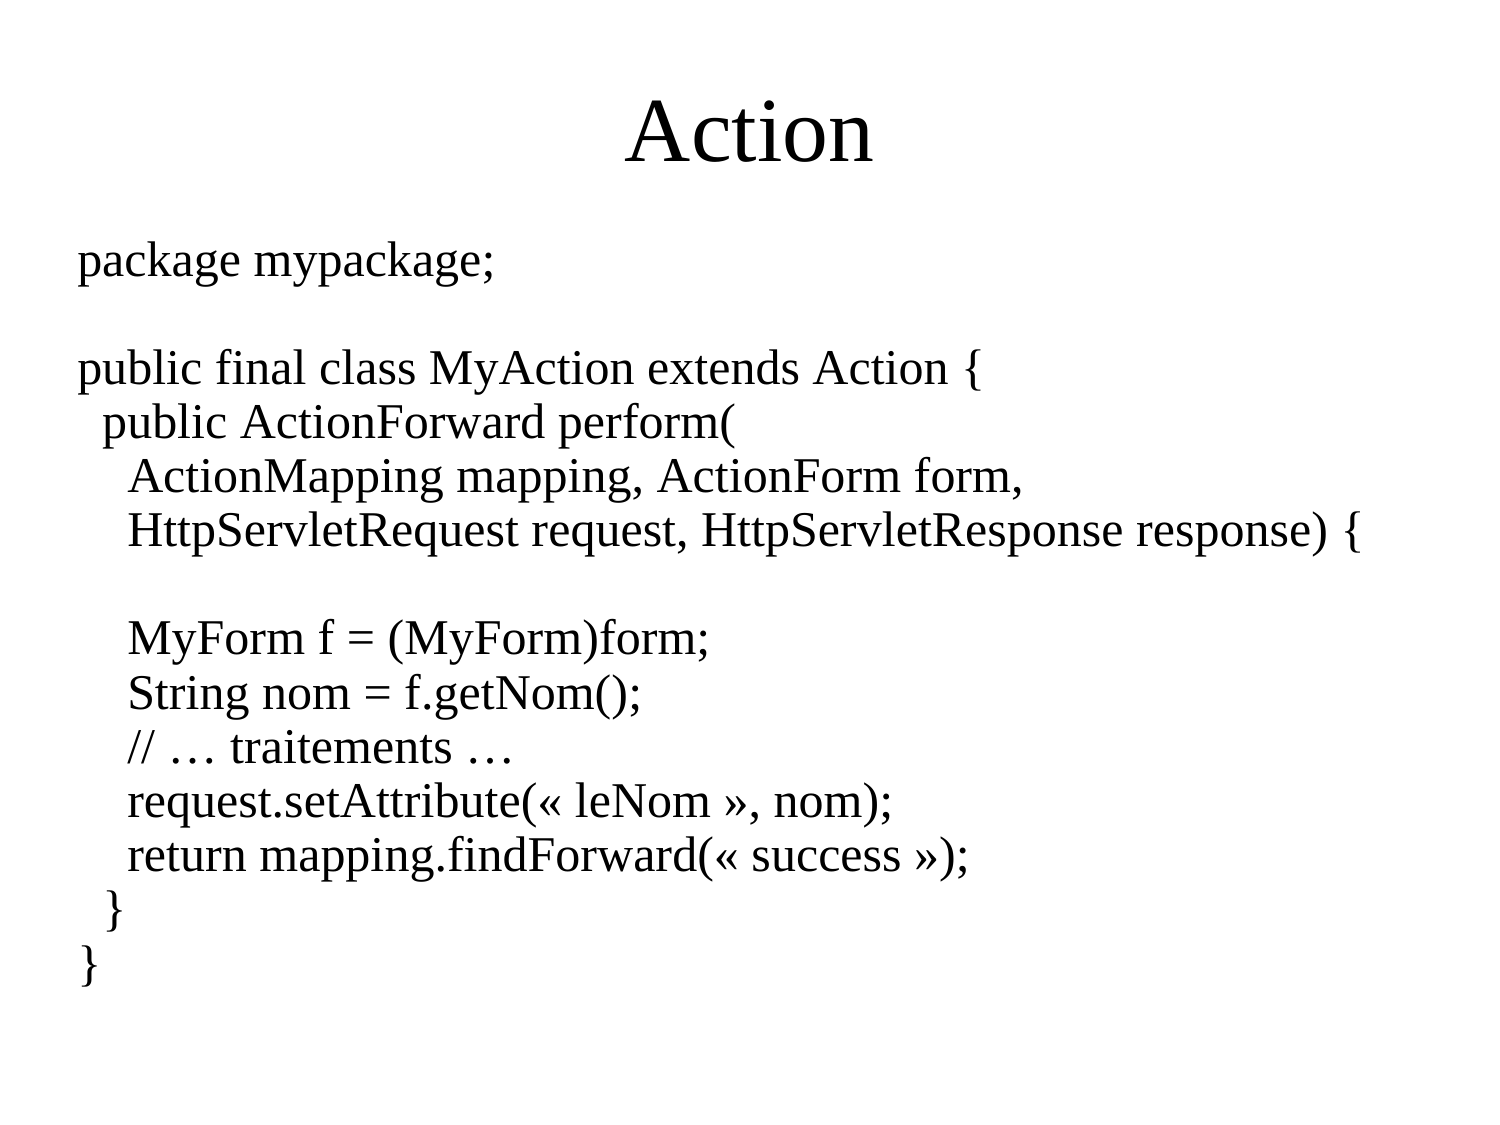

Action
package mypackage;
public final class MyAction extends Action {
 public ActionForward perform(
 ActionMapping mapping, ActionForm form,
 HttpServletRequest request, HttpServletResponse response) {
 MyForm f = (MyForm)form;
 String nom = f.getNom();
 // … traitements …
 request.setAttribute(« leNom », nom);
 return mapping.findForward(« success »);
 }
}